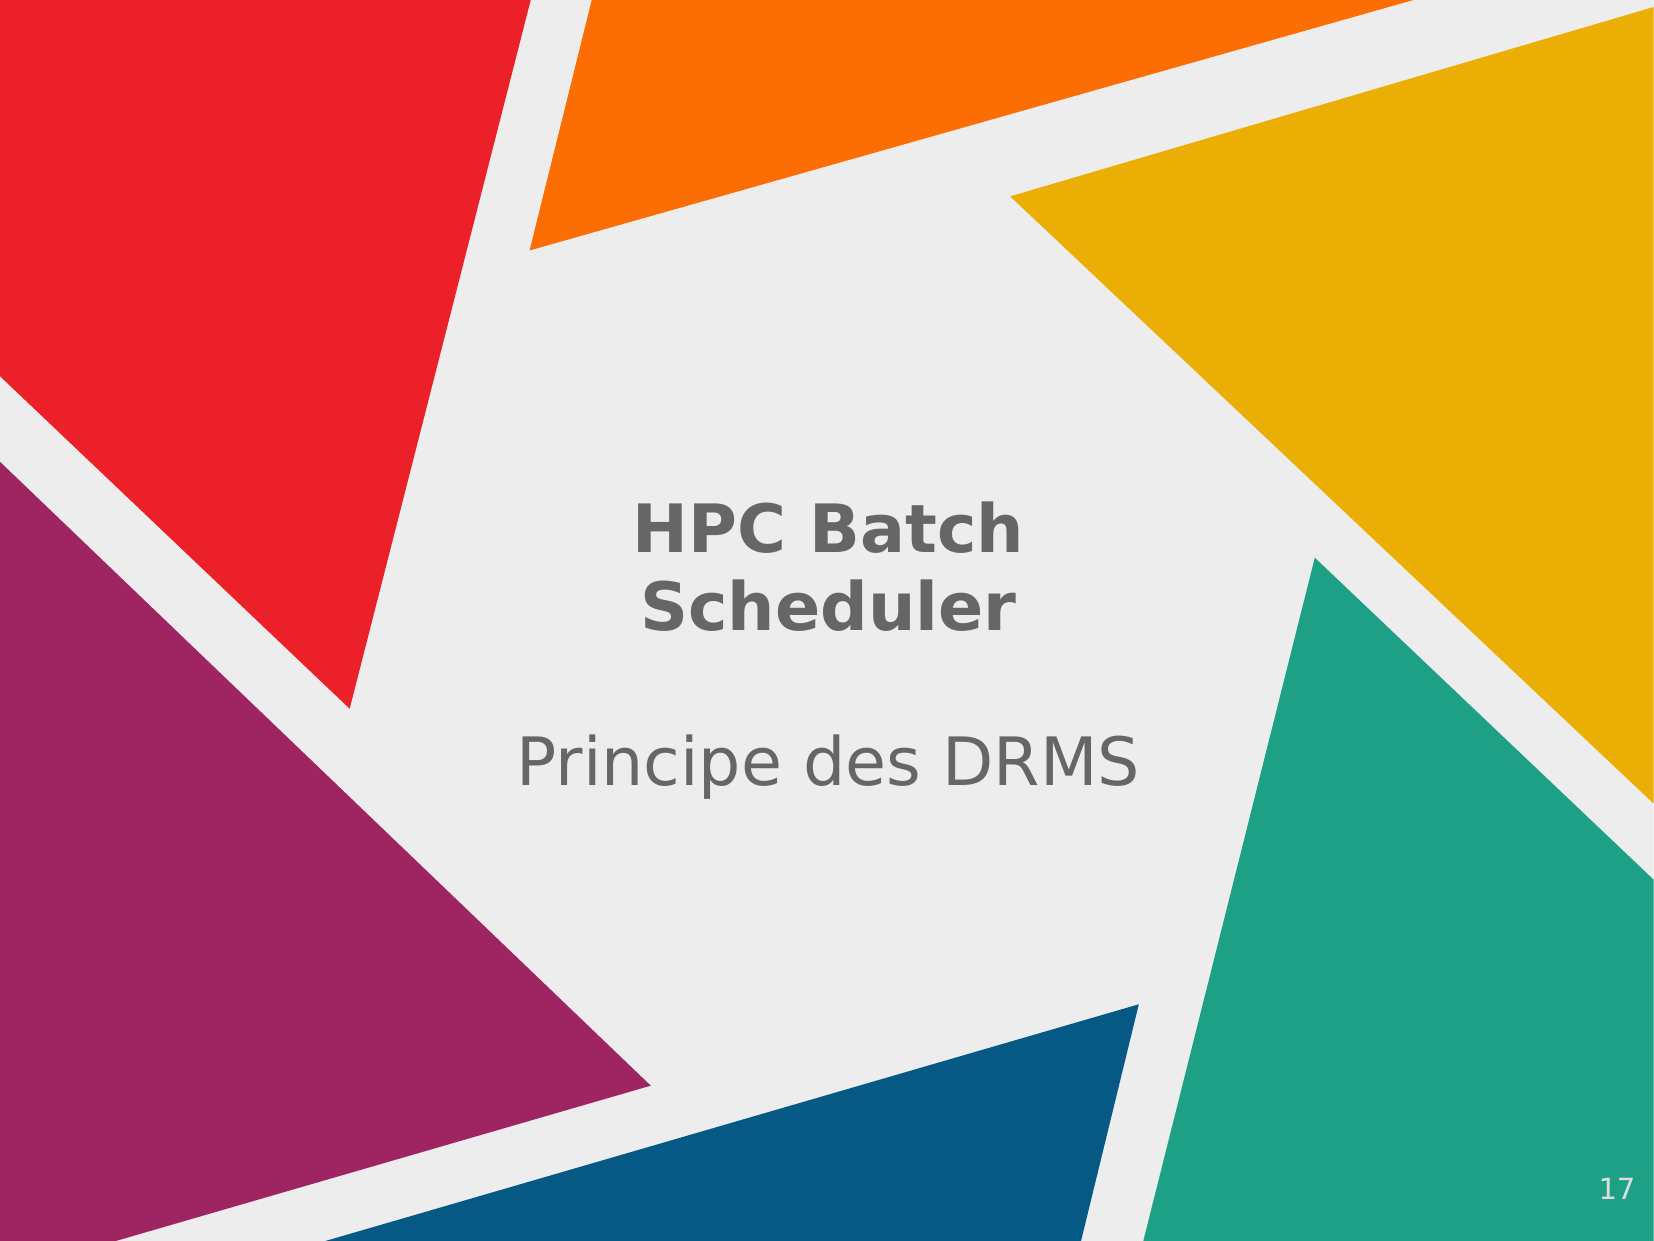

HPC Batch Scheduler
Principe des DRMS
17